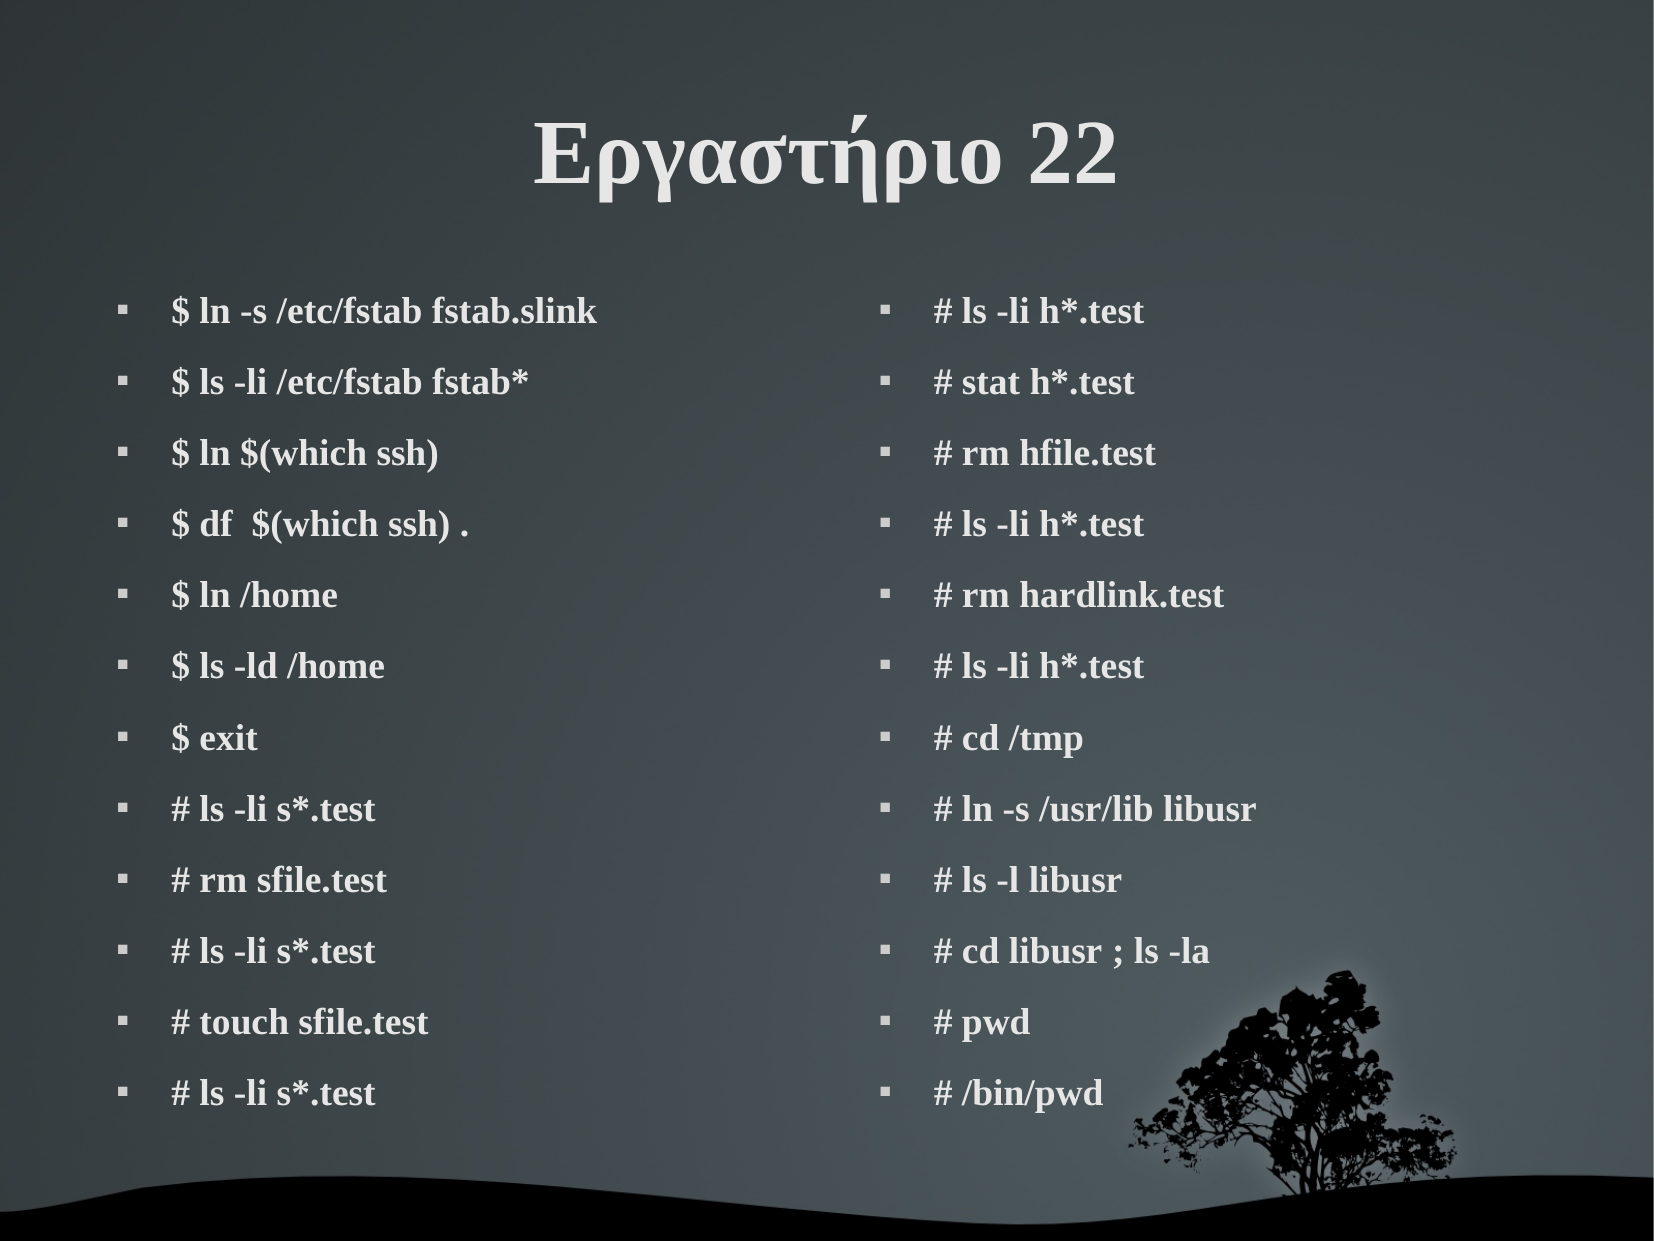

Εργαστήριο 22
# $ ln -s /etc/fstab fstab.slink
$ ls -li /etc/fstab fstab*
$ ln $(which ssh)
$ df $(which ssh) .
$ ln /home
$ ls -ld /home
$ exit
# ls -li s*.test
# rm sfile.test
# ls -li s*.test
# touch sfile.test
# ls -li s*.test
# ls -li h*.test
# stat h*.test
# rm hfile.test
# ls -li h*.test
# rm hardlink.test
# ls -li h*.test
# cd /tmp
# ln -s /usr/lib libusr
# ls -l libusr
# cd libusr ; ls -la
# pwd
# /bin/pwd